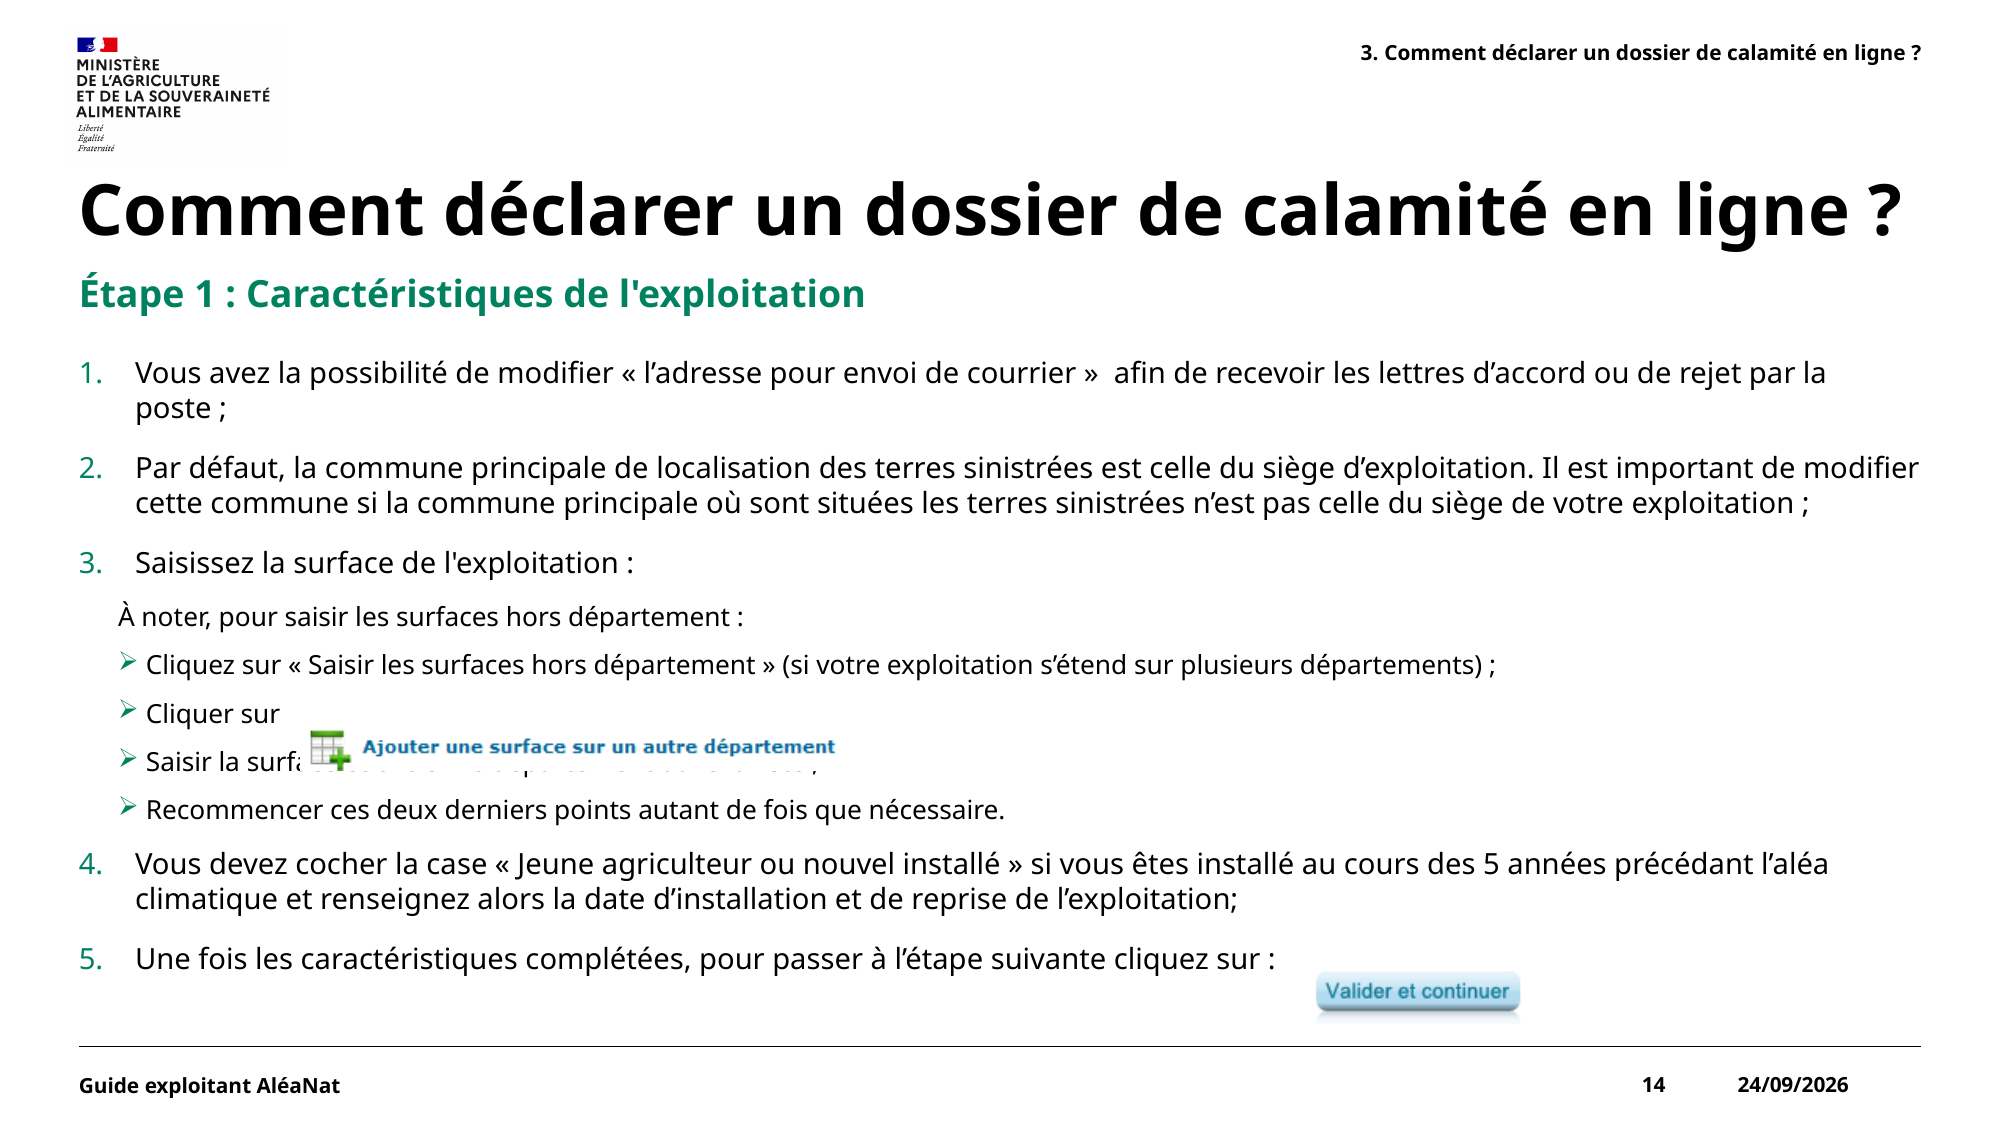

Comment déclarer un dossier de calamité en ligne ?
# Comment déclarer un dossier de calamité en ligne ?
Étape 1 : Caractéristiques de l'exploitation
Vous avez la possibilité de modifier « l’adresse pour envoi de courrier » afin de recevoir les lettres d’accord ou de rejet par la poste ;
Par défaut, la commune principale de localisation des terres sinistrées est celle du siège d’exploitation. Il est important de modifier cette commune si la commune principale où sont situées les terres sinistrées n’est pas celle du siège de votre exploitation ;
Saisissez la surface de l'exploitation :
À noter, pour saisir les surfaces hors département :
 Cliquez sur « Saisir les surfaces hors département » (si votre exploitation s’étend sur plusieurs départements) ;
 Cliquer sur
 Saisir la surface et choisir le département dans la liste ;
 Recommencer ces deux derniers points autant de fois que nécessaire.
Vous devez cocher la case « Jeune agriculteur ou nouvel installé » si vous êtes installé au cours des 5 années précédant l’aléa climatique et renseignez alors la date d’installation et de reprise de l’exploitation;
Une fois les caractéristiques complétées, pour passer à l’étape suivante cliquez sur :
Guide exploitant AléaNat
14